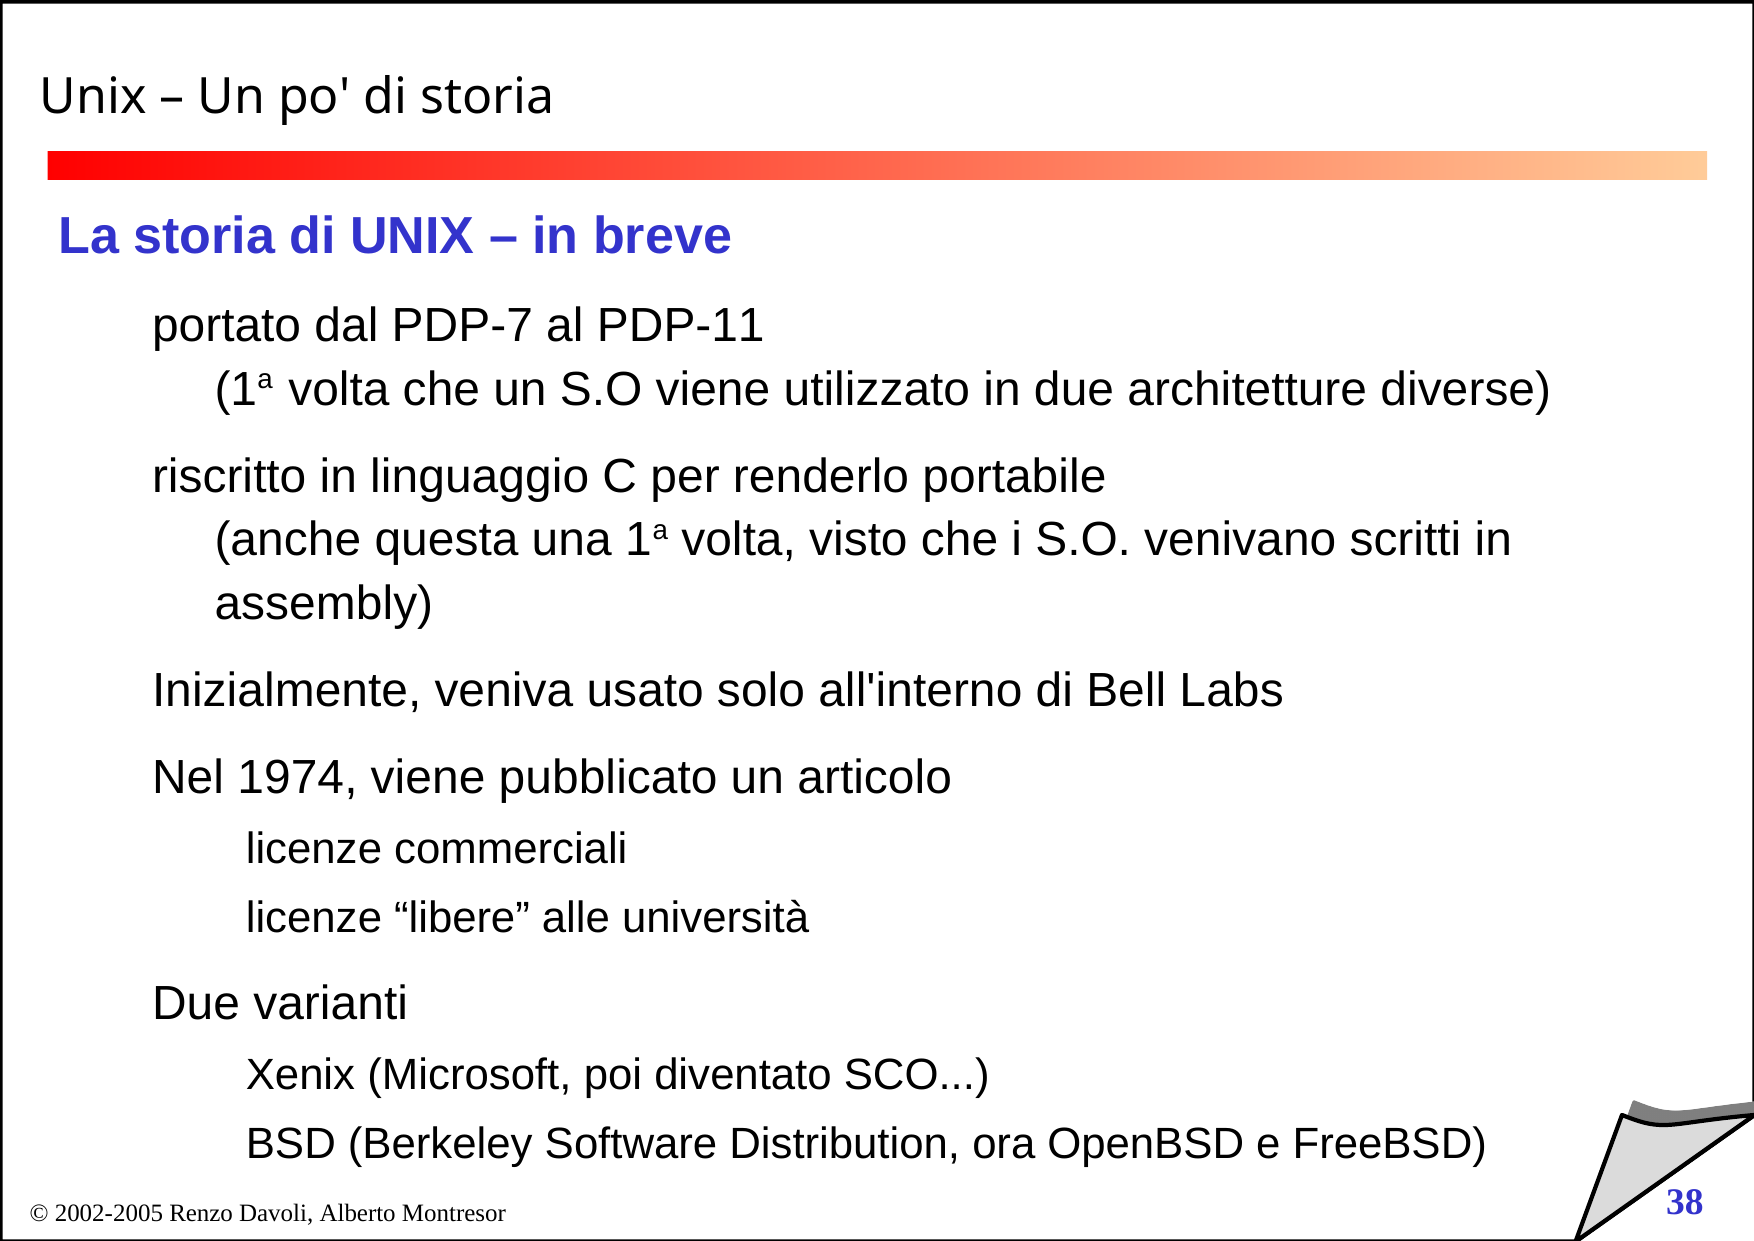

# Unix – Un po' di storia
La storia di UNIX – in breve
portato dal PDP-7 al PDP-11
(1a volta che un S.O viene utilizzato in due architetture diverse)
riscritto in linguaggio C per renderlo portabile
(anche questa una 1a volta, visto che i S.O. venivano scritti in assembly)
Inizialmente, veniva usato solo all'interno di Bell Labs
Nel 1974, viene pubblicato un articolo
licenze commerciali
licenze “libere” alle università
Due varianti
Xenix (Microsoft, poi diventato SCO...)
BSD (Berkeley Software Distribution, ora OpenBSD e FreeBSD)